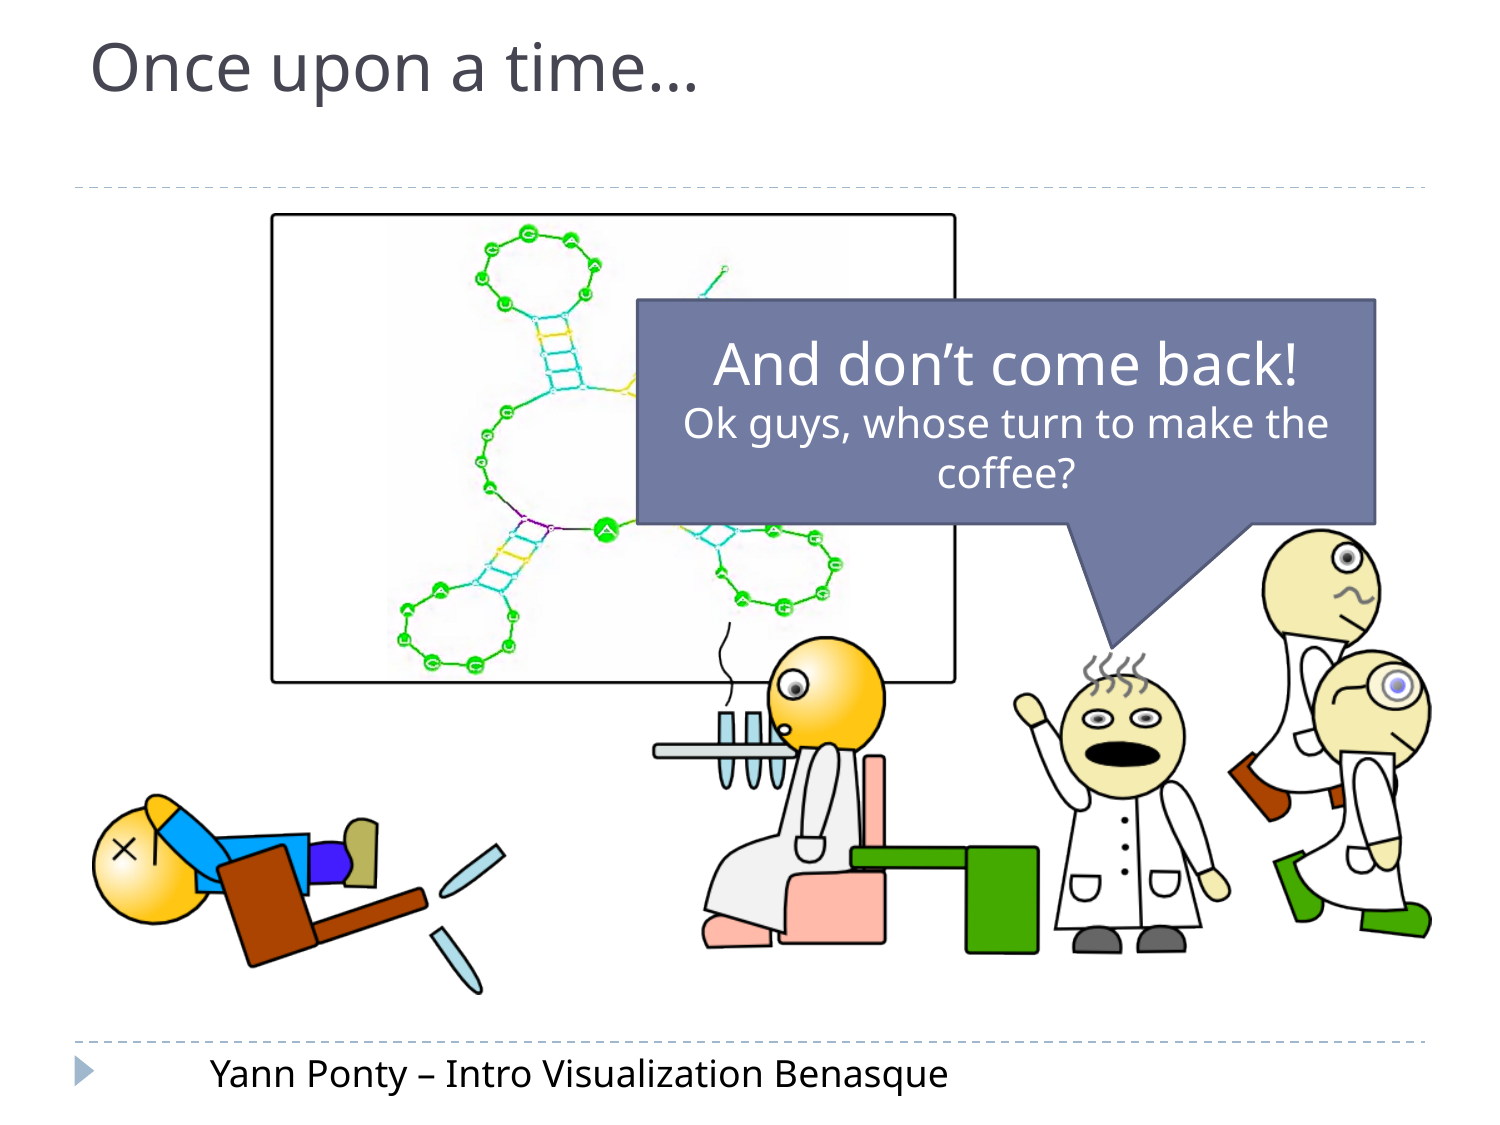

# Once upon a time…
And don’t come back!
Ok guys, whose turn to make the coffee?
Benasque RNA